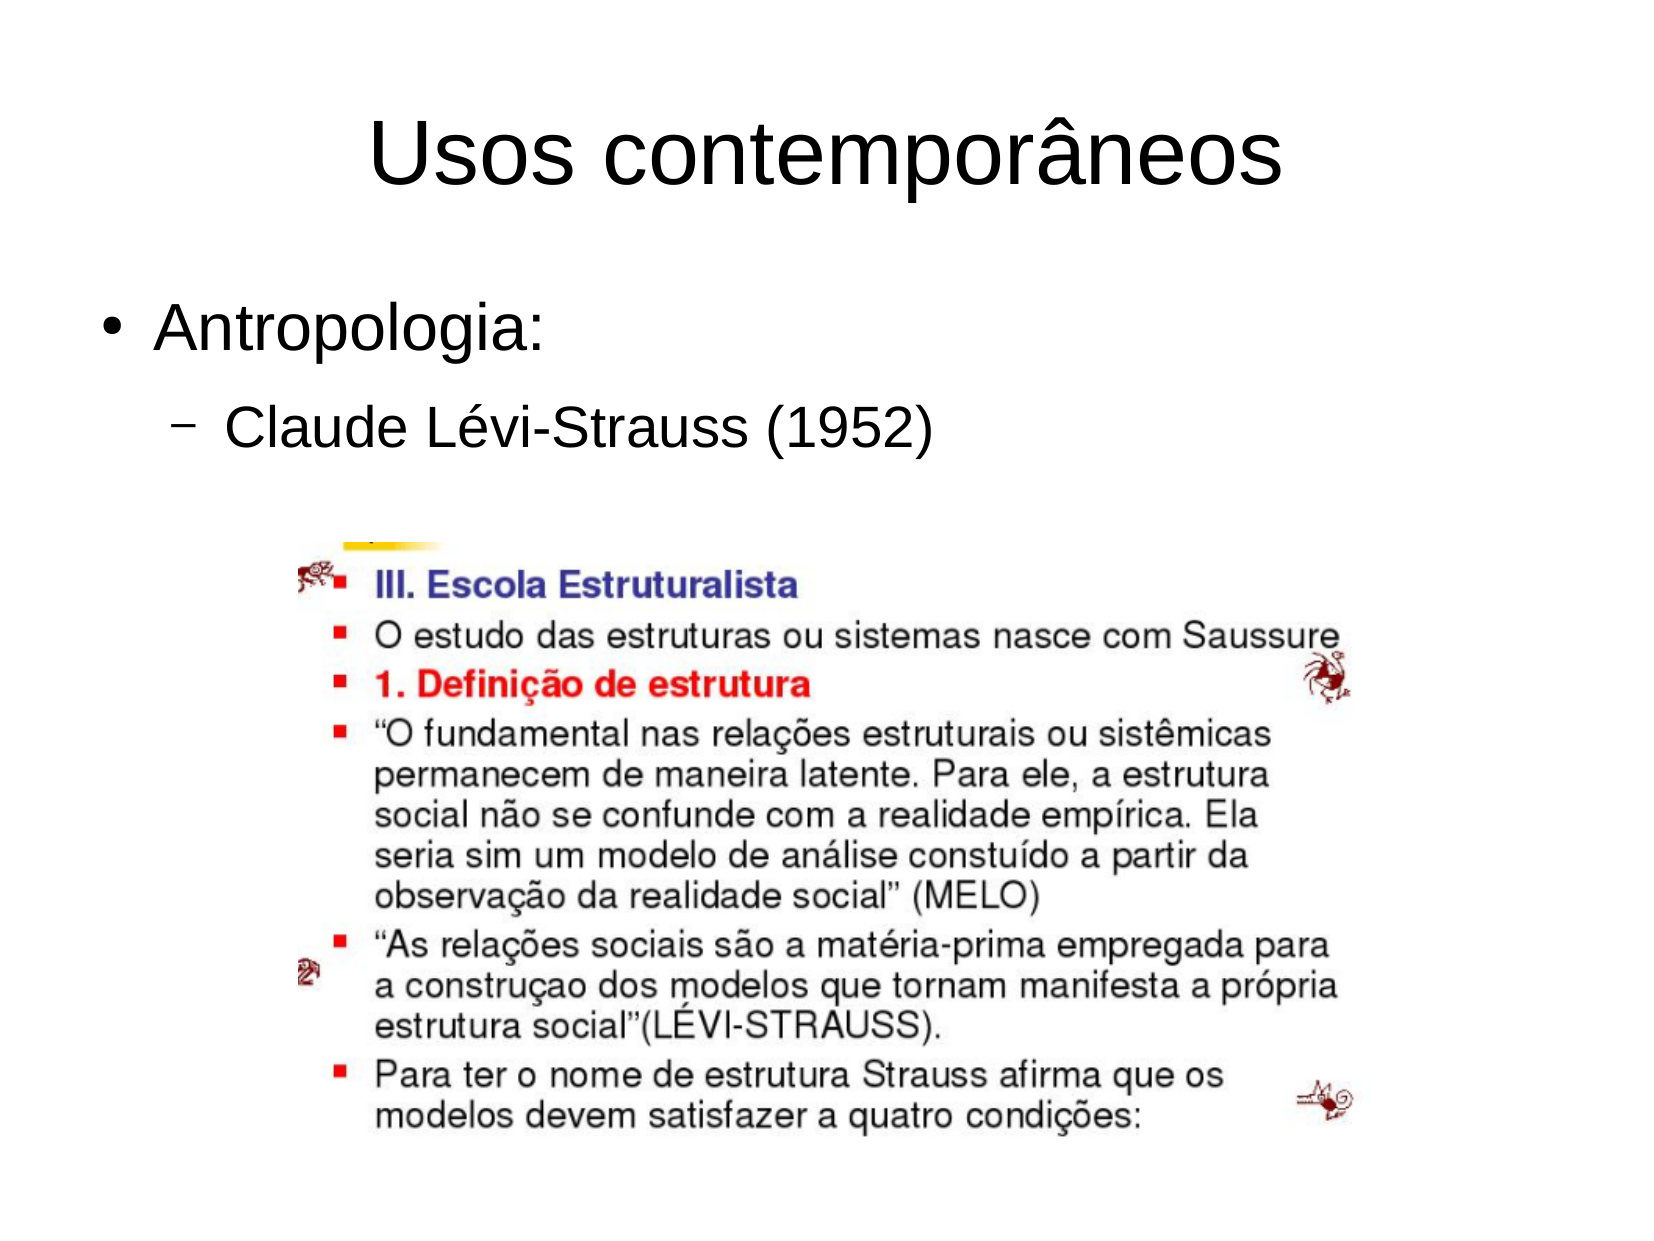

# Usos contemporâneos
Antropologia:
Claude Lévi-Strauss (1952)